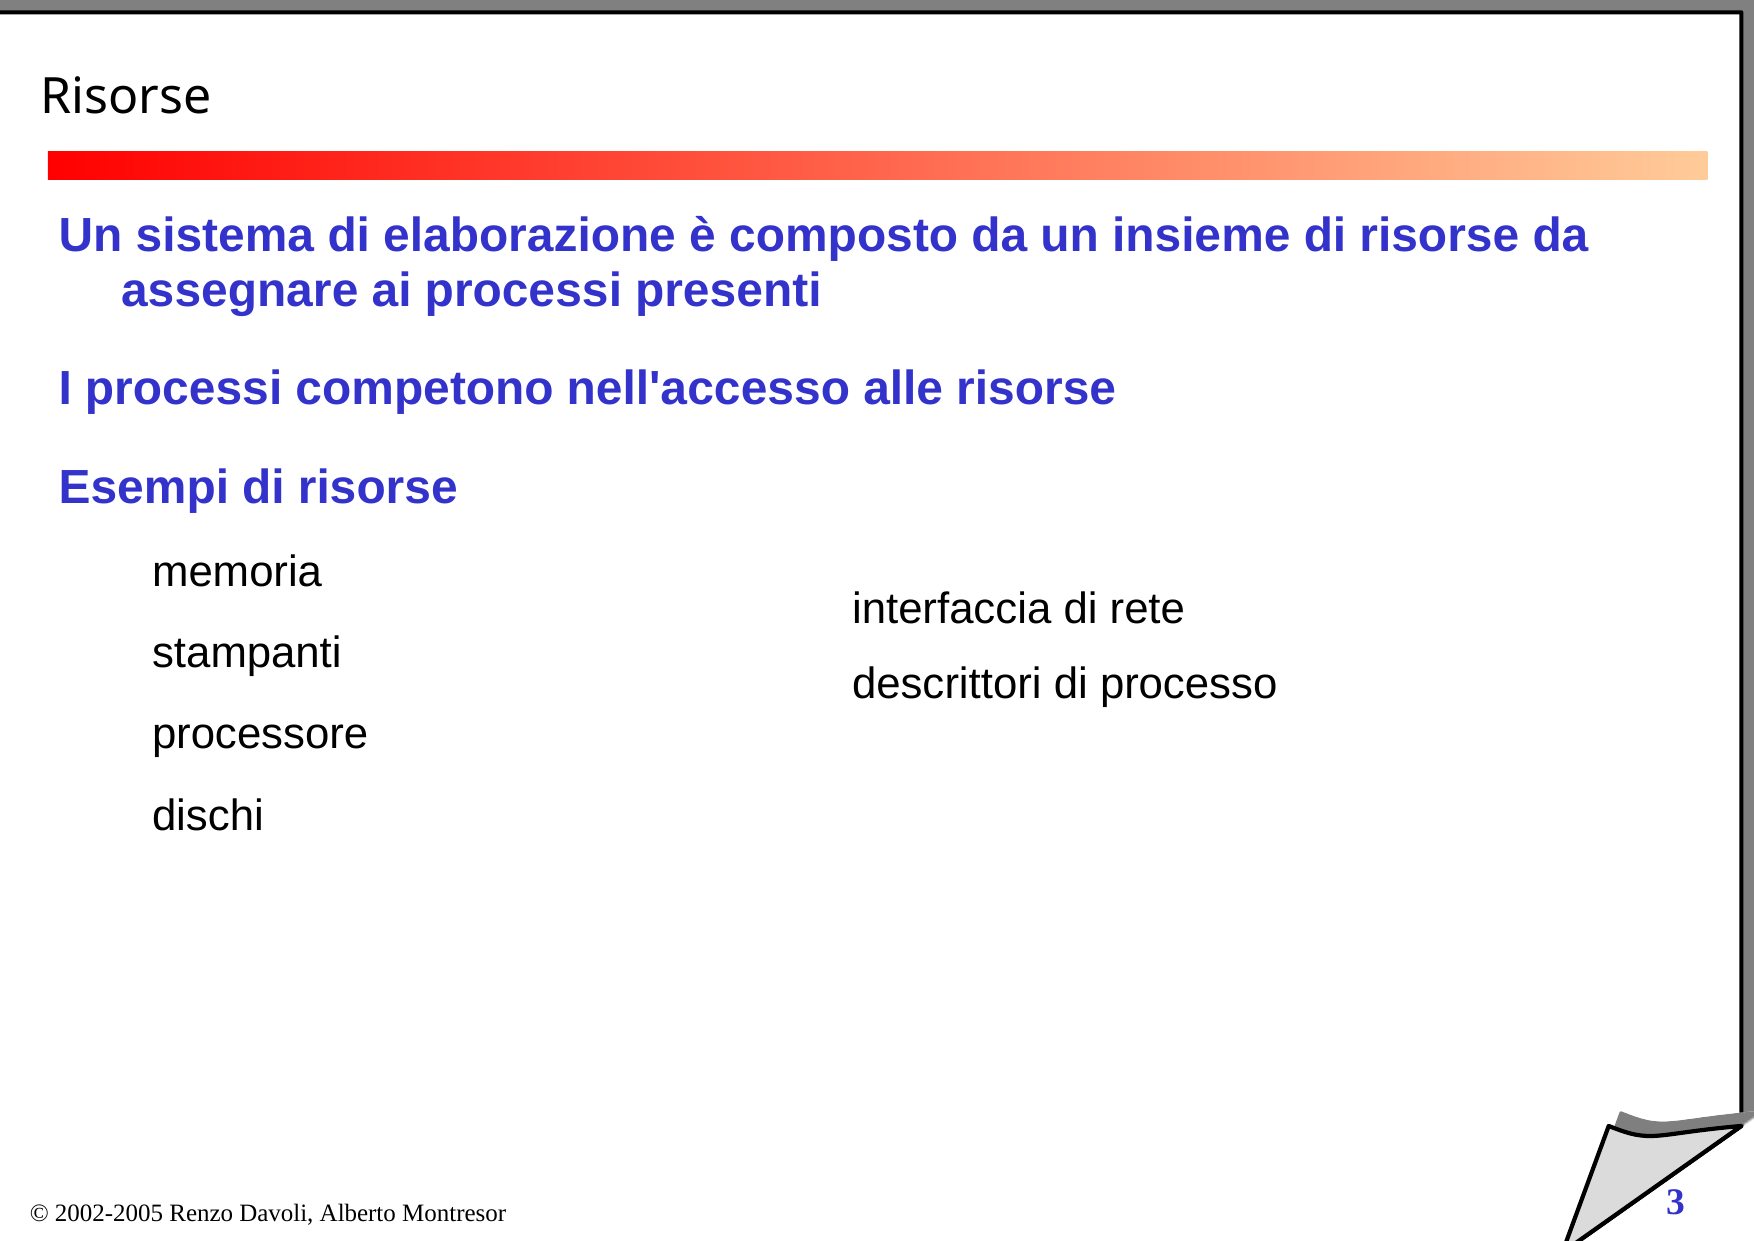

# Risorse
Un sistema di elaborazione è composto da un insieme di risorse da assegnare ai processi presenti
I processi competono nell'accesso alle risorse
Esempi di risorse
memoria
stampanti
processore
dischi
interfaccia di rete
descrittori di processo